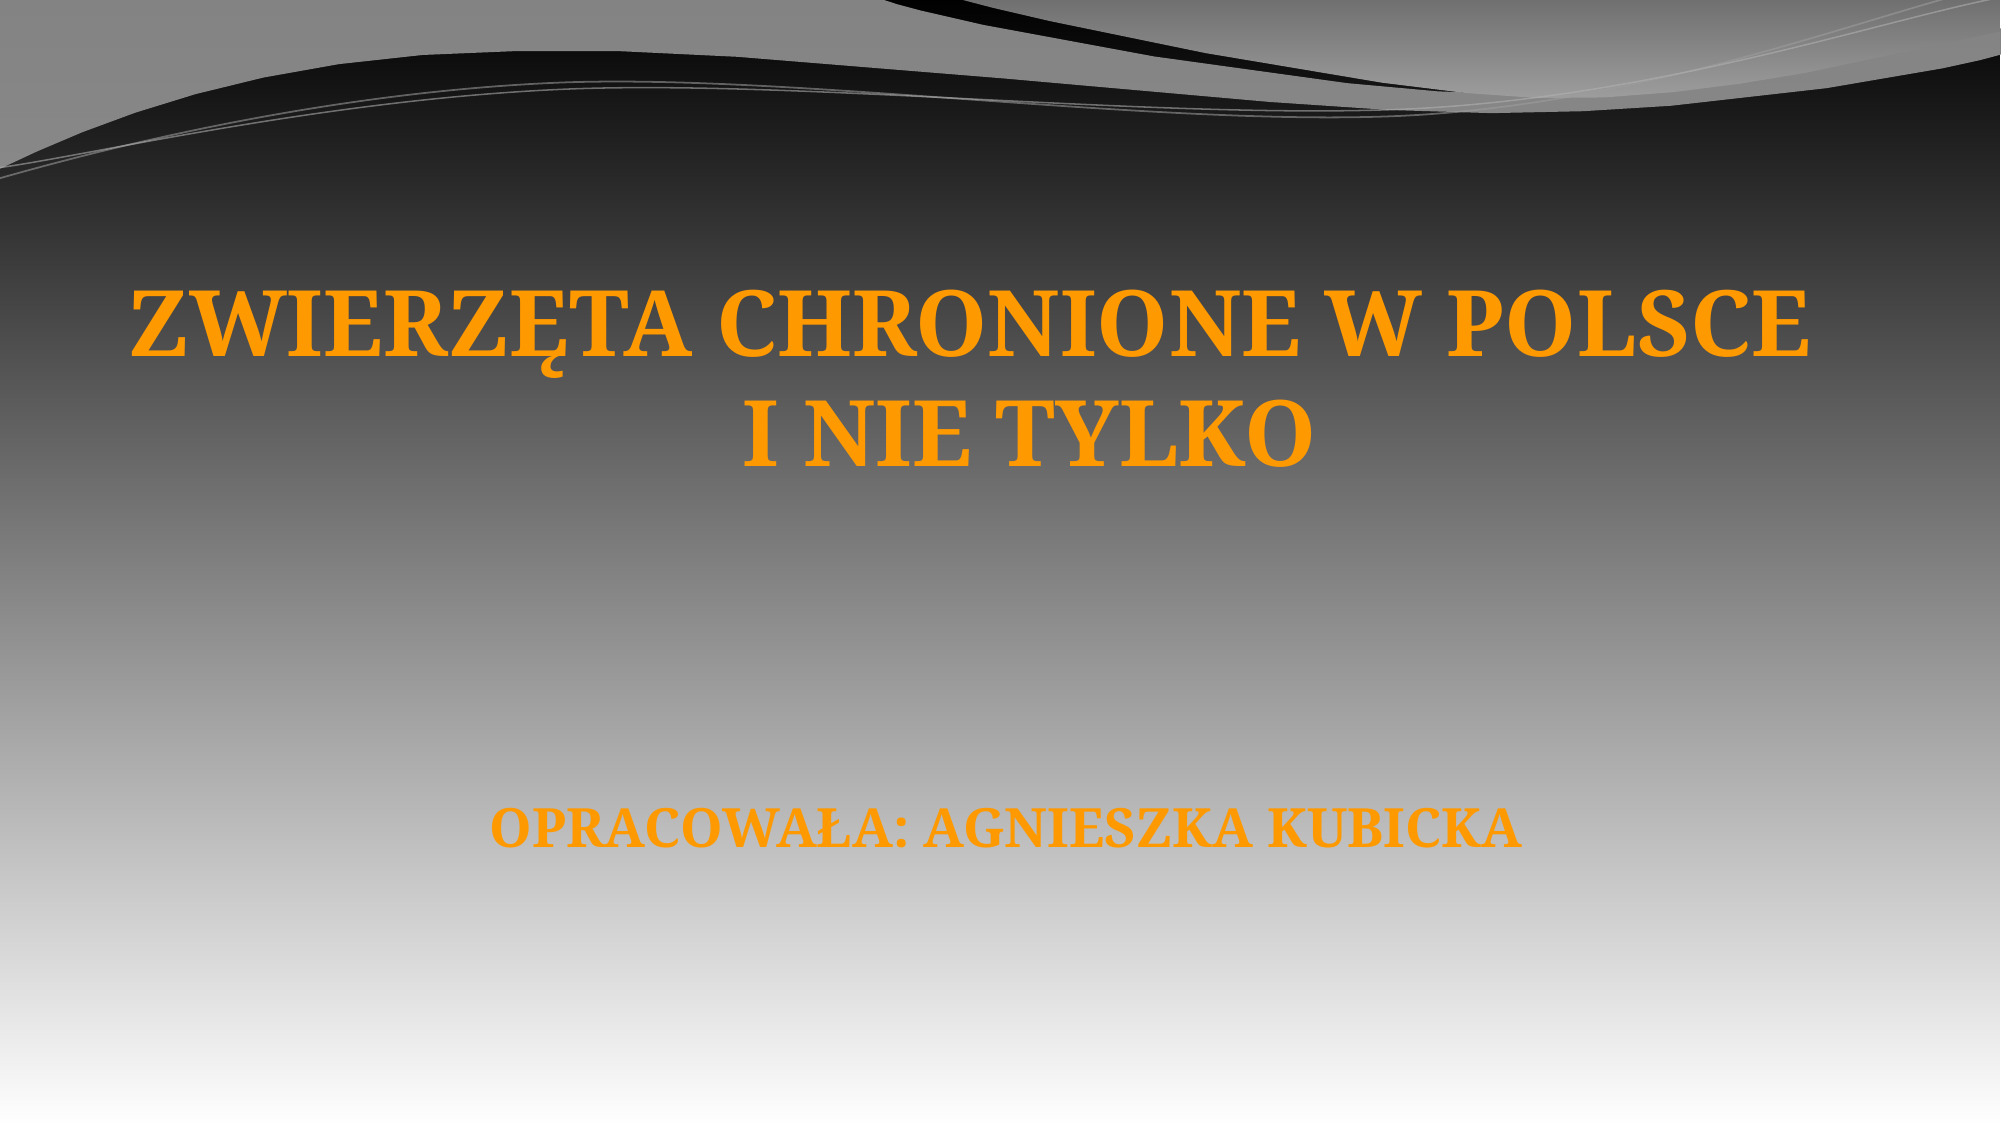

#
ZWIERZĘTA CHRONIONE W POLSCE I NIE TYLKO
OPRACOWAŁA: AGNIESZKA KUBICKA